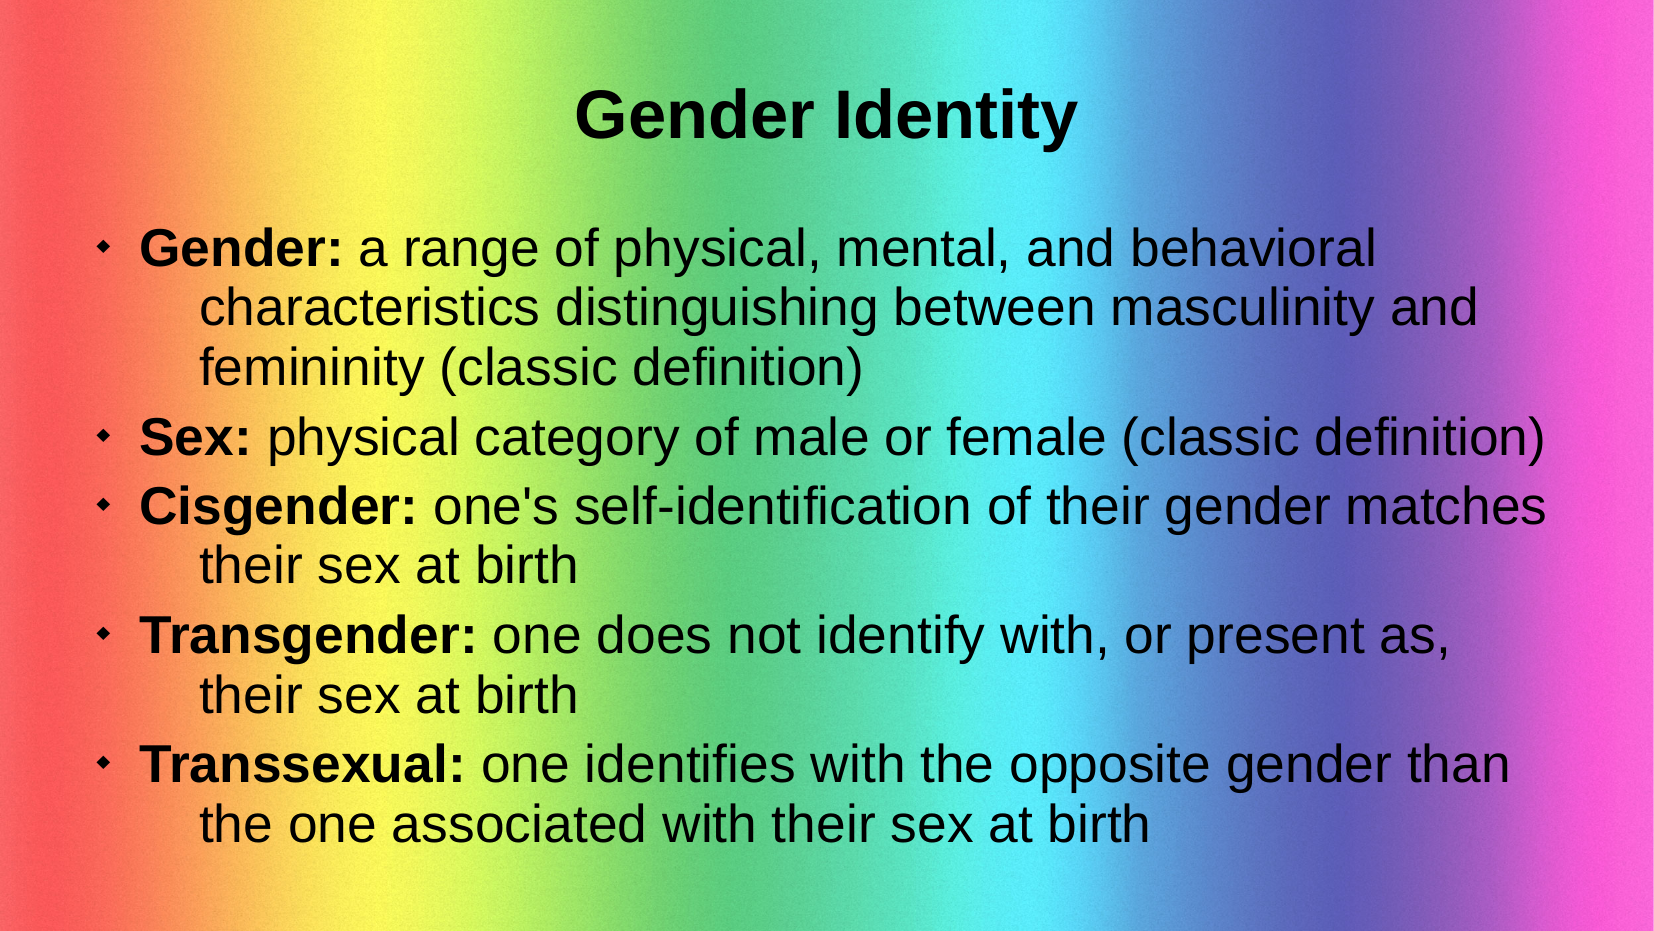

# Gender Identity
Gender: a range of physical, mental, and behavioral characteristics distinguishing between masculinity and femininity (classic definition)
Sex: physical category of male or female (classic definition)
Cisgender: one's self-identification of their gender matches their sex at birth
Transgender: one does not identify with, or present as, their sex at birth
Transsexual: one identifies with the opposite gender than the one associated with their sex at birth